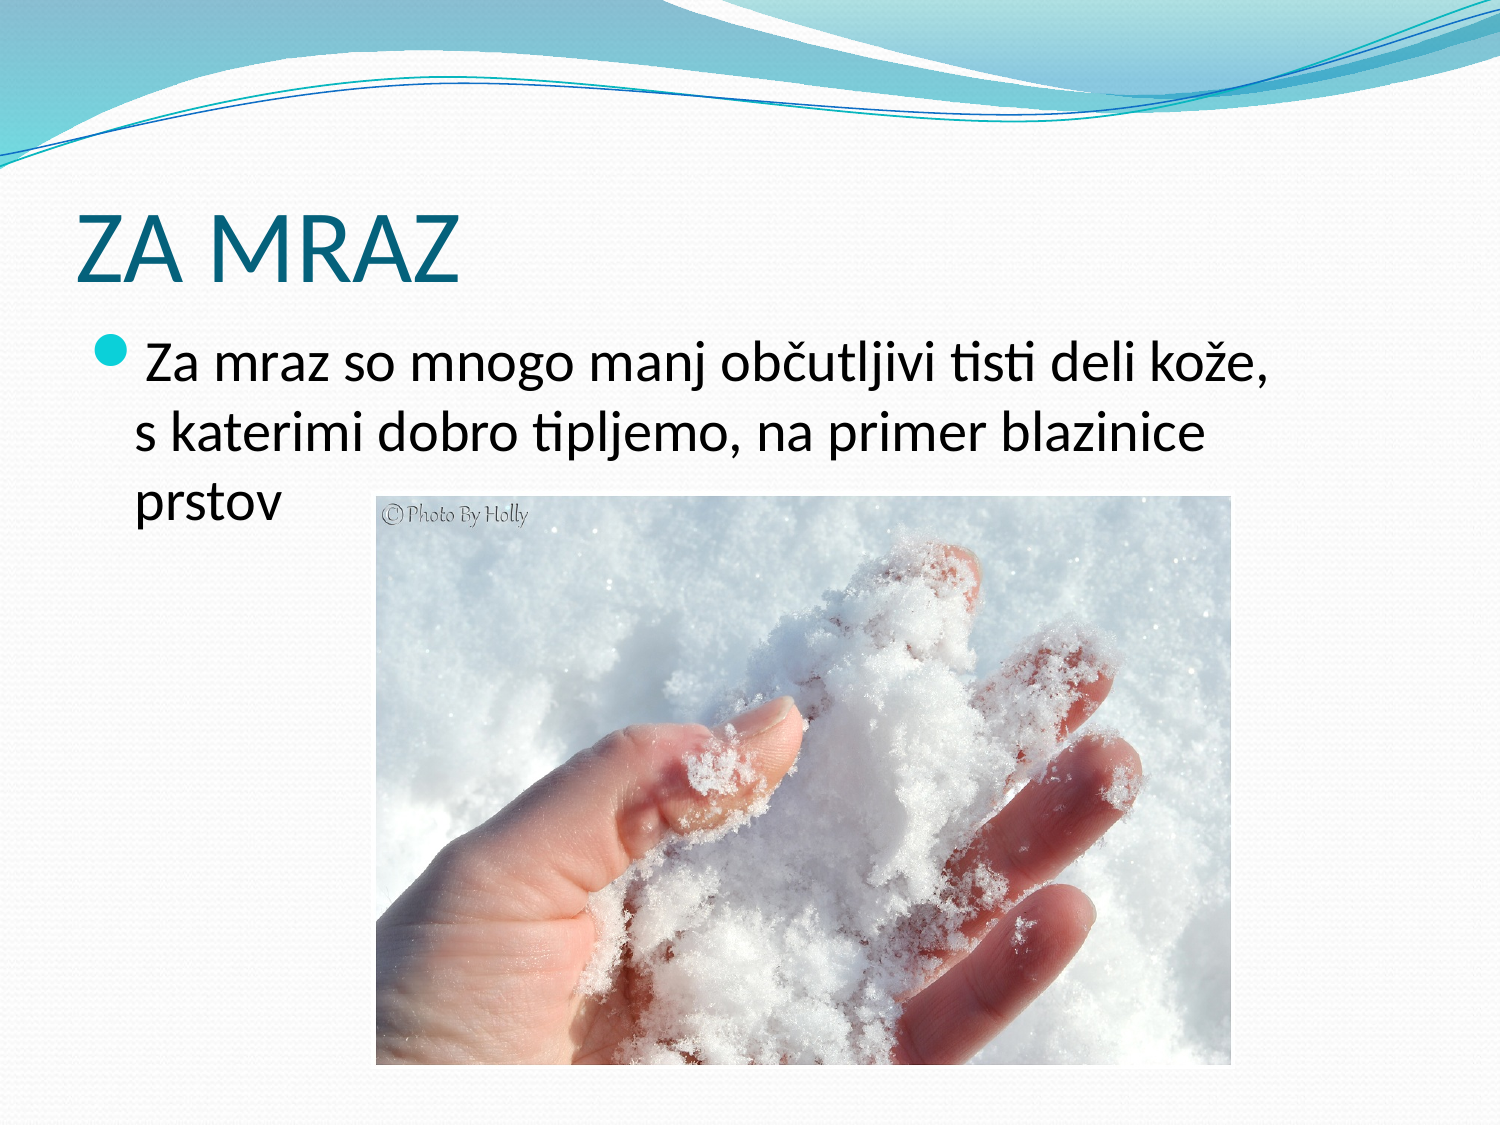

# ZA MRAZ
Za mraz so mnogo manj občutljivi tisti deli kože, s katerimi dobro tipljemo, na primer blazinice prstov